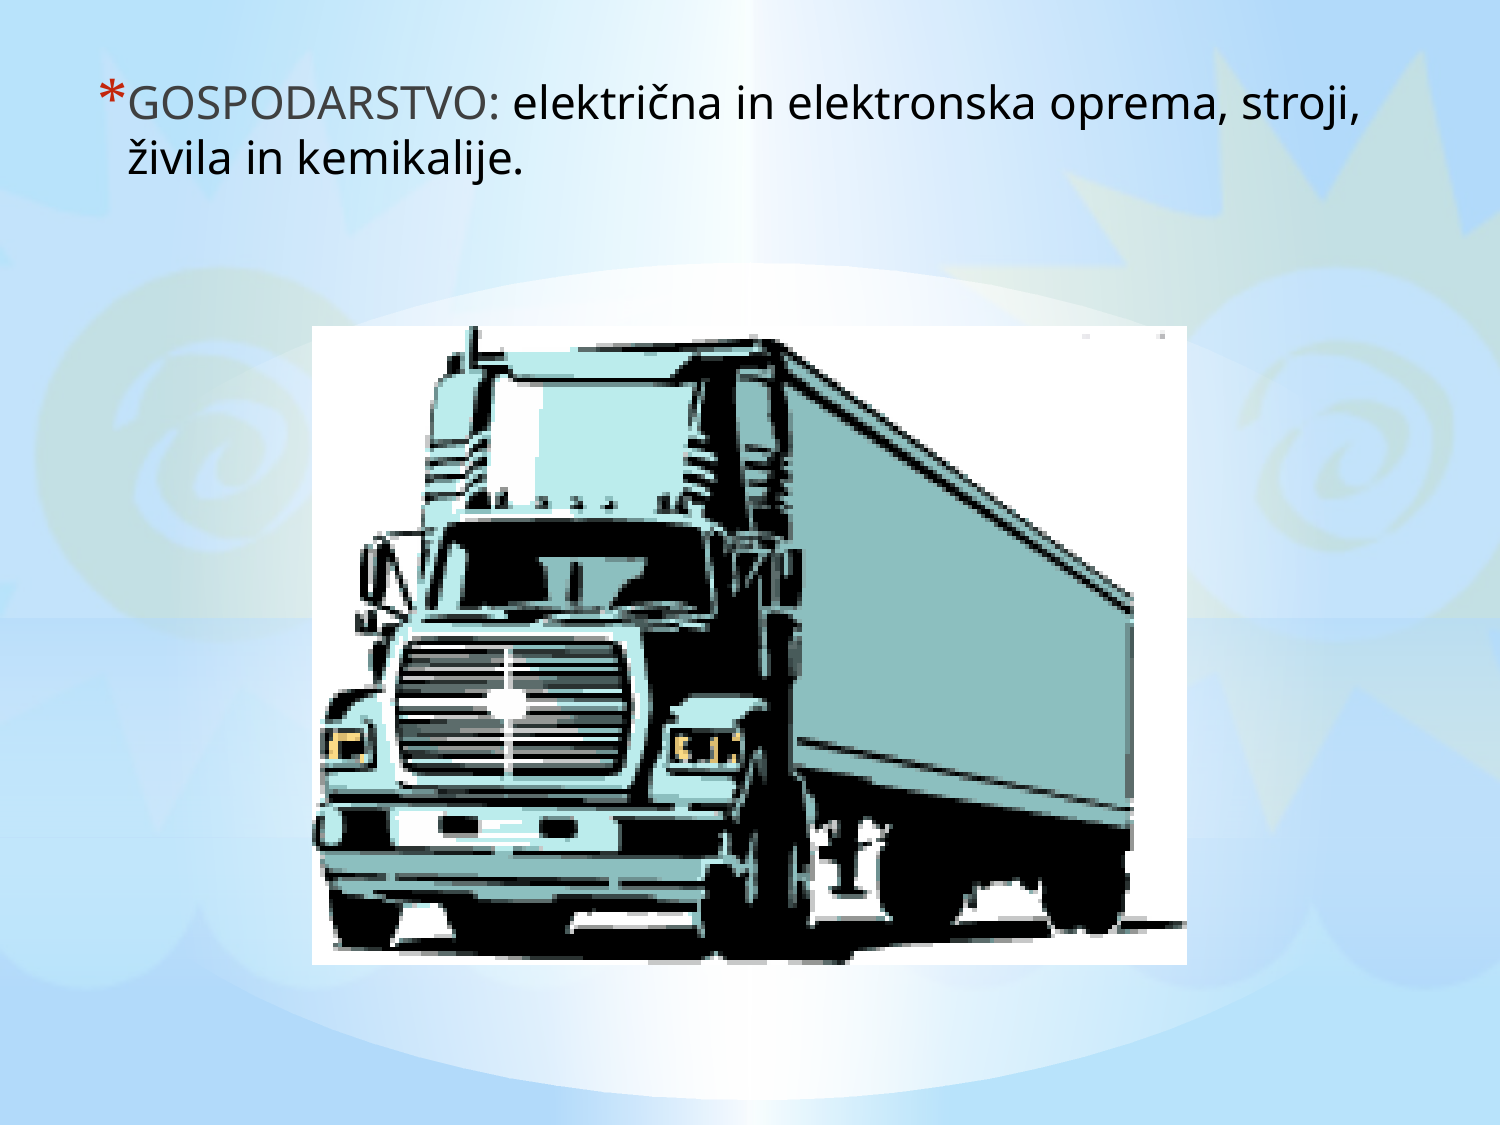

# GOSPODARSTVO: električna in elektronska oprema, stroji, živila in kemikalije.